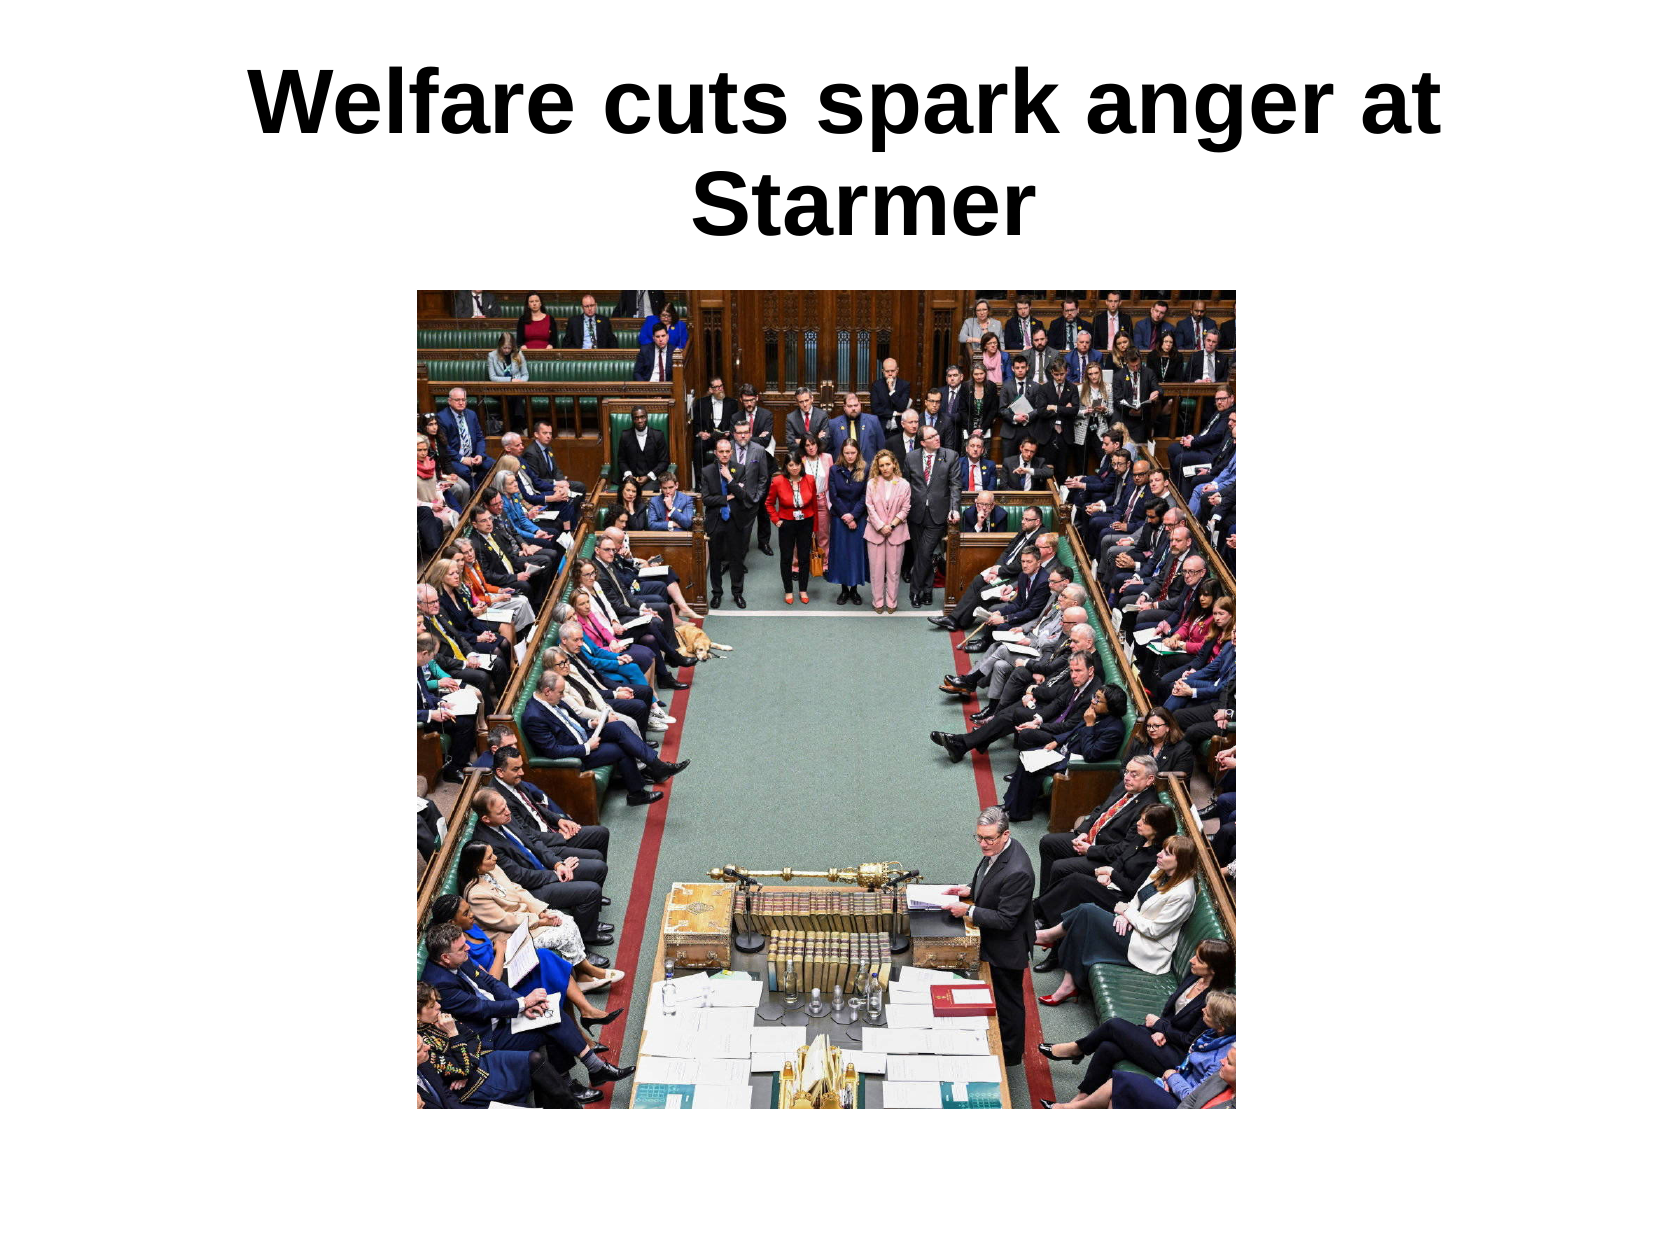

# Welfare cuts spark anger at Starmer